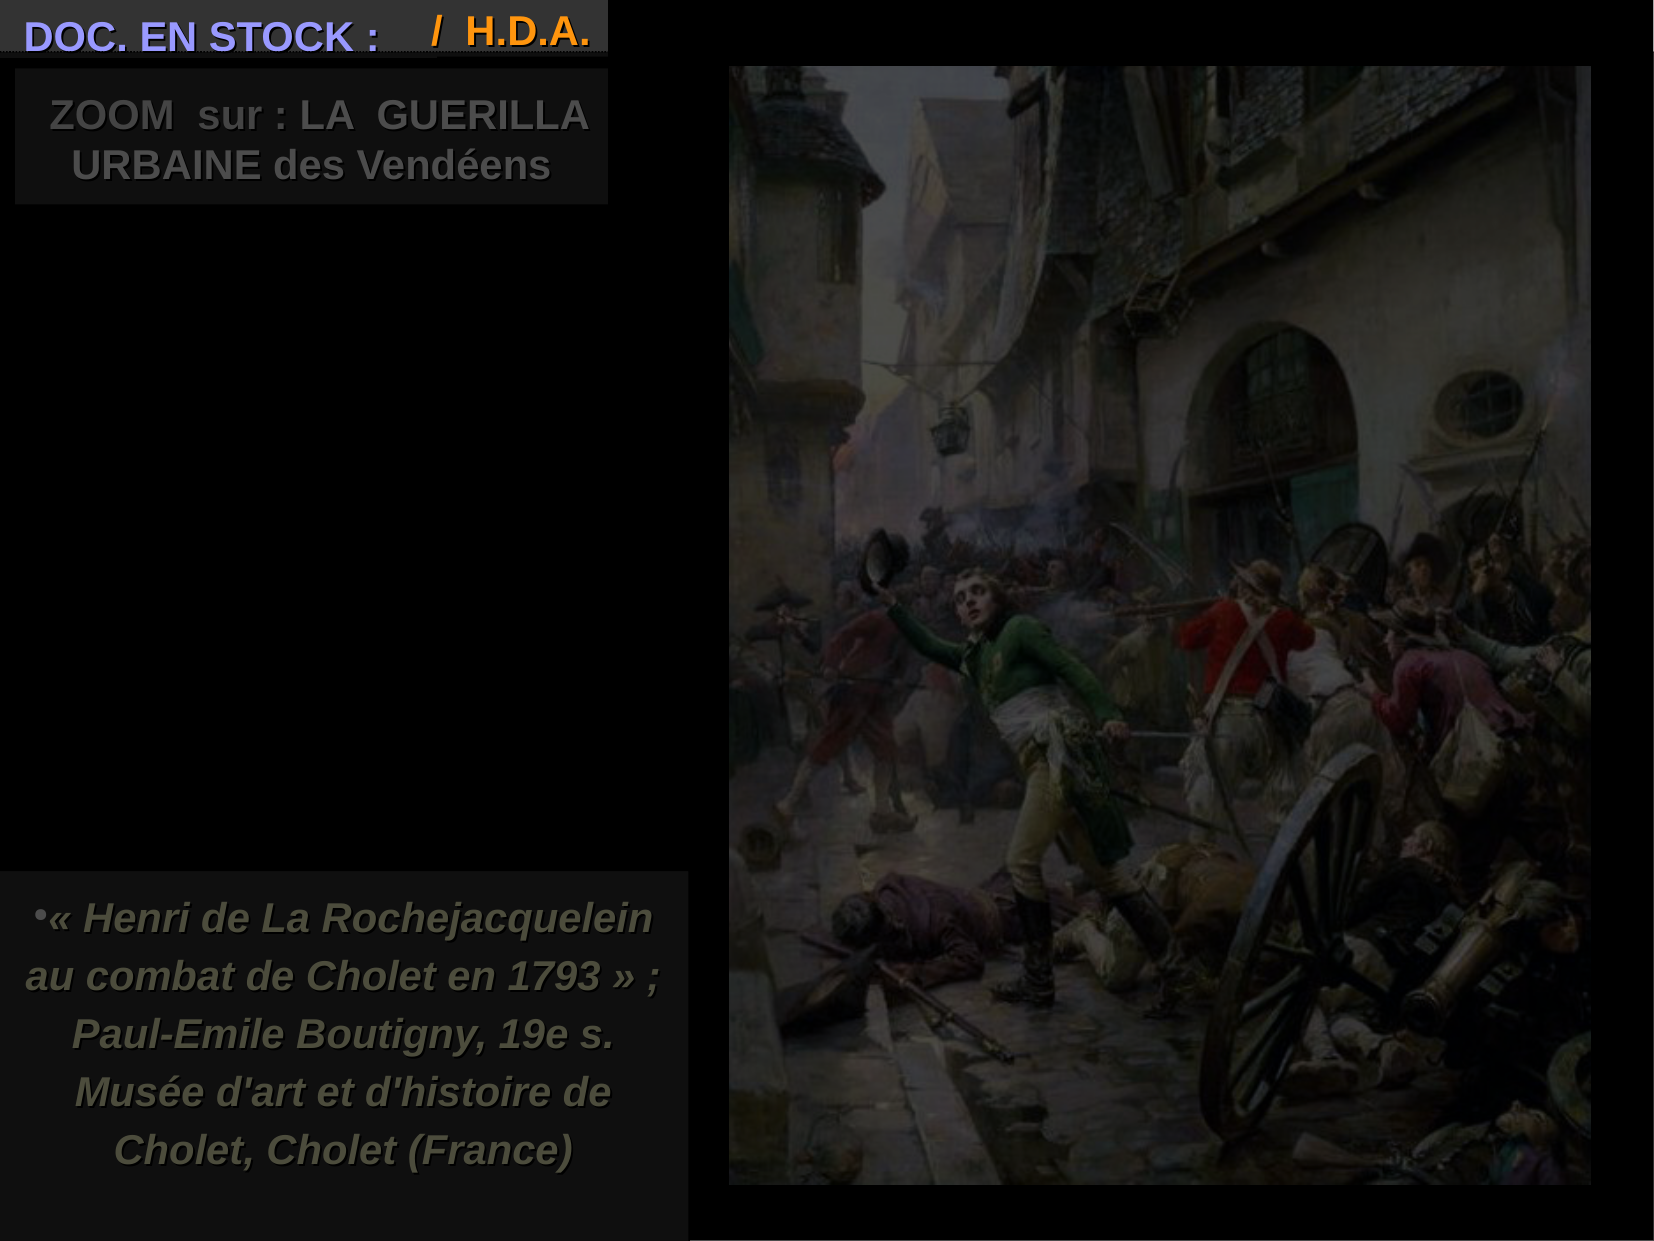

/ H.D.A.
DOC. EN STOCK :
ZOOM sur : LA GUERILLA URBAINE des Vendéens
« Henri de La Rochejacquelein au combat de Cholet en 1793 » ; Paul-Emile Boutigny, 19e s. Musée d'art et d'histoire de Cholet, Cholet (France)